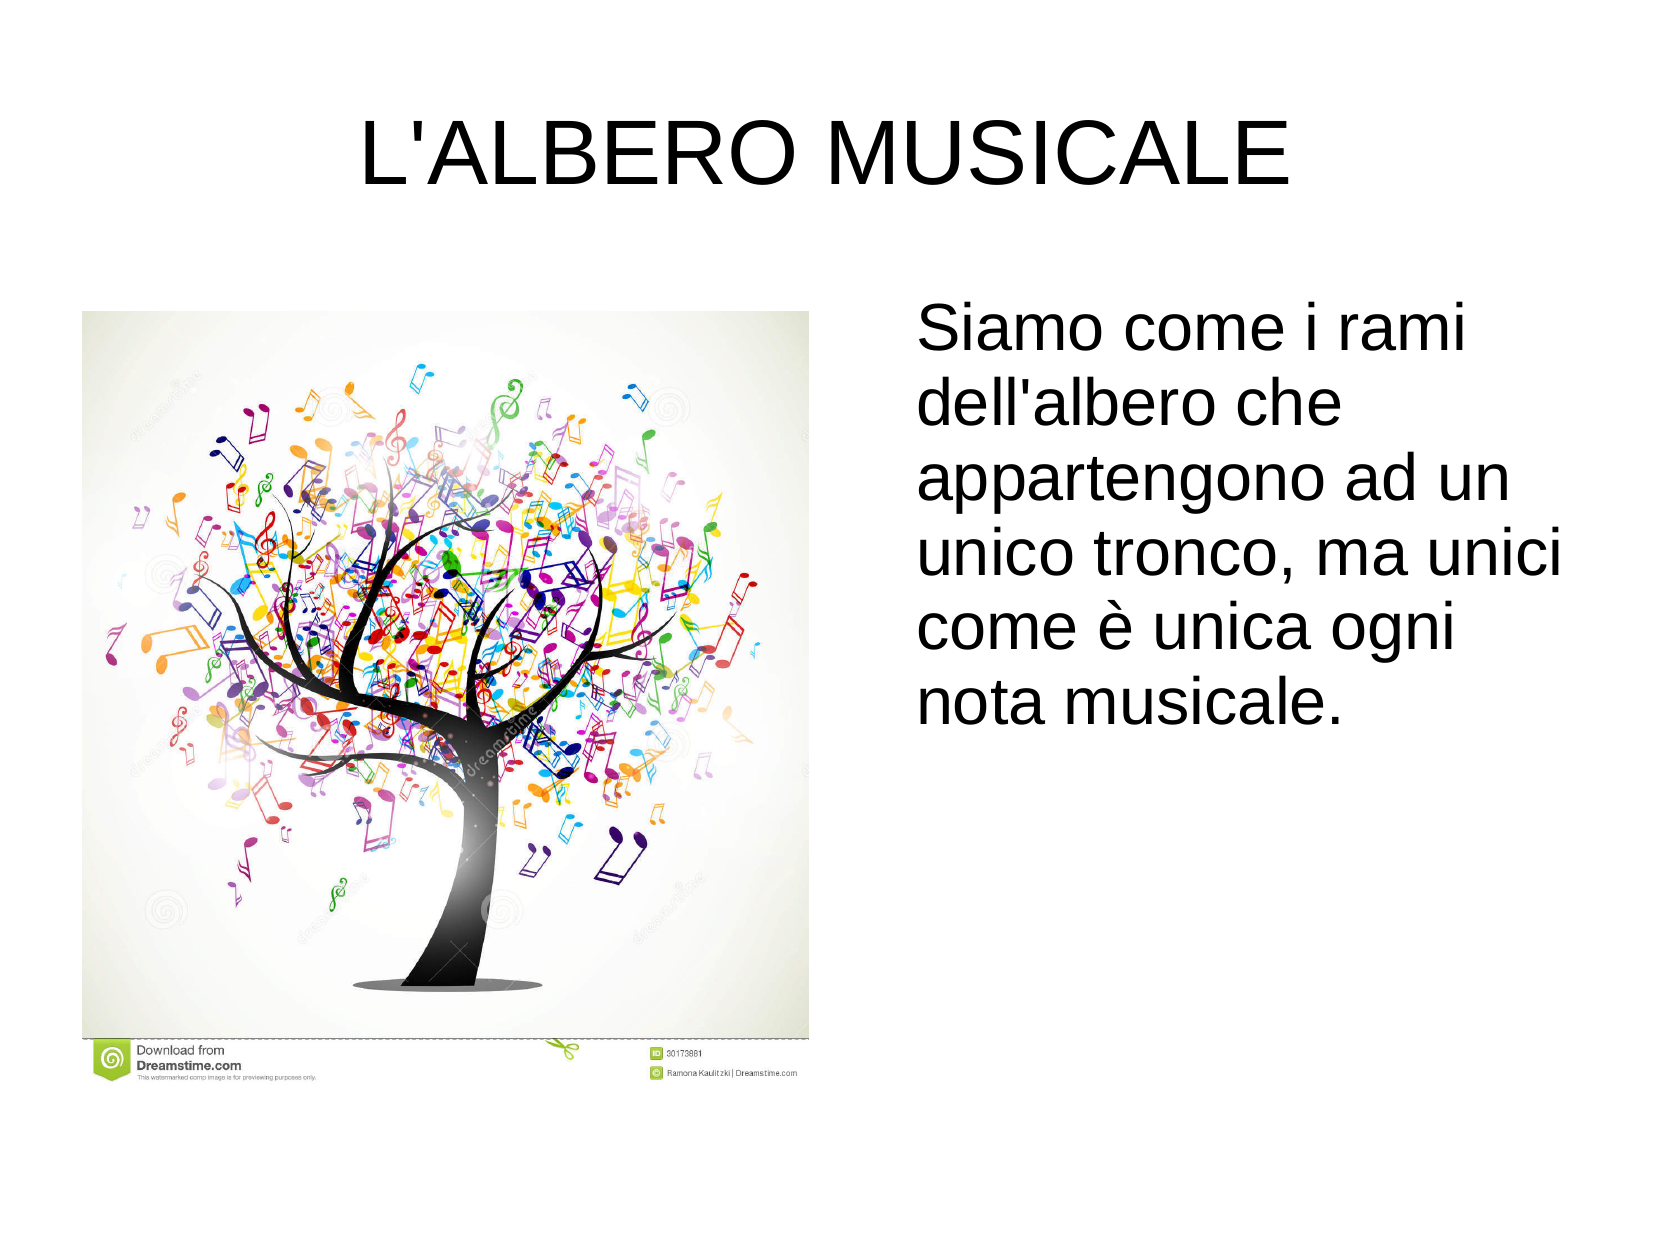

# L'ALBERO MUSICALE
Siamo come i rami dell'albero che appartengono ad un unico tronco, ma unici come è unica ogni nota musicale.